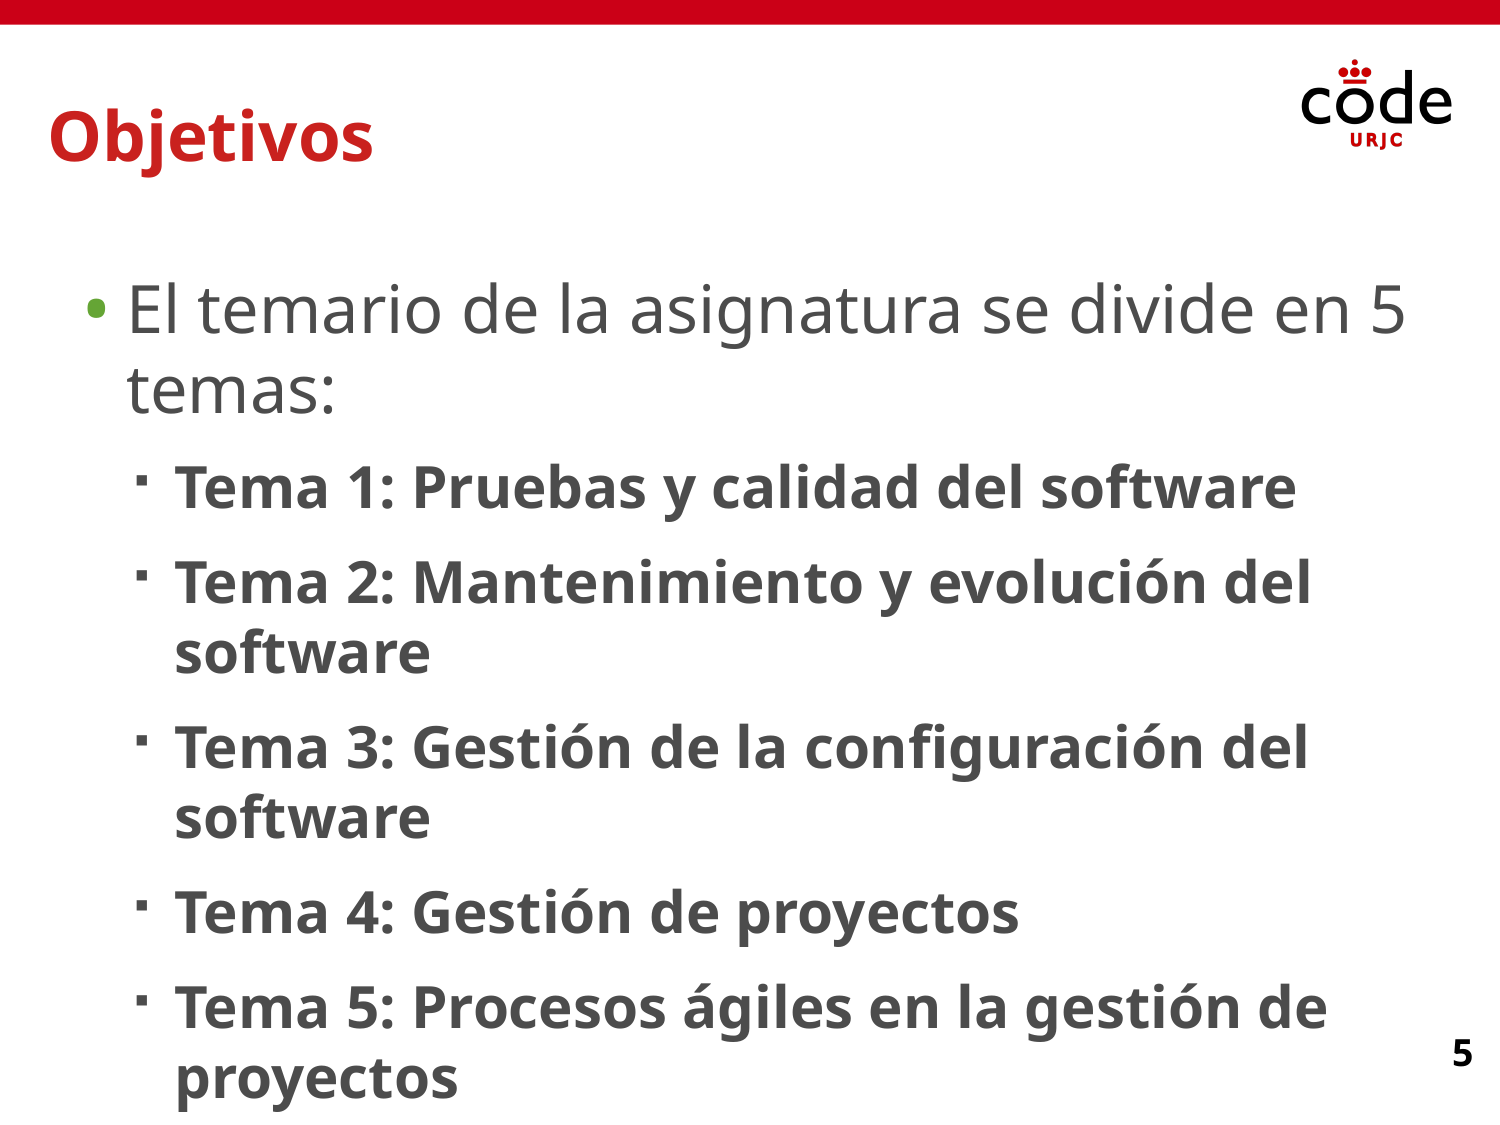

# Objetivos
El temario de la asignatura se divide en 5 temas:
Tema 1: Pruebas y calidad del software
Tema 2: Mantenimiento y evolución del software
Tema 3: Gestión de la configuración del software
Tema 4: Gestión de proyectos
Tema 5: Procesos ágiles en la gestión de proyectos
5